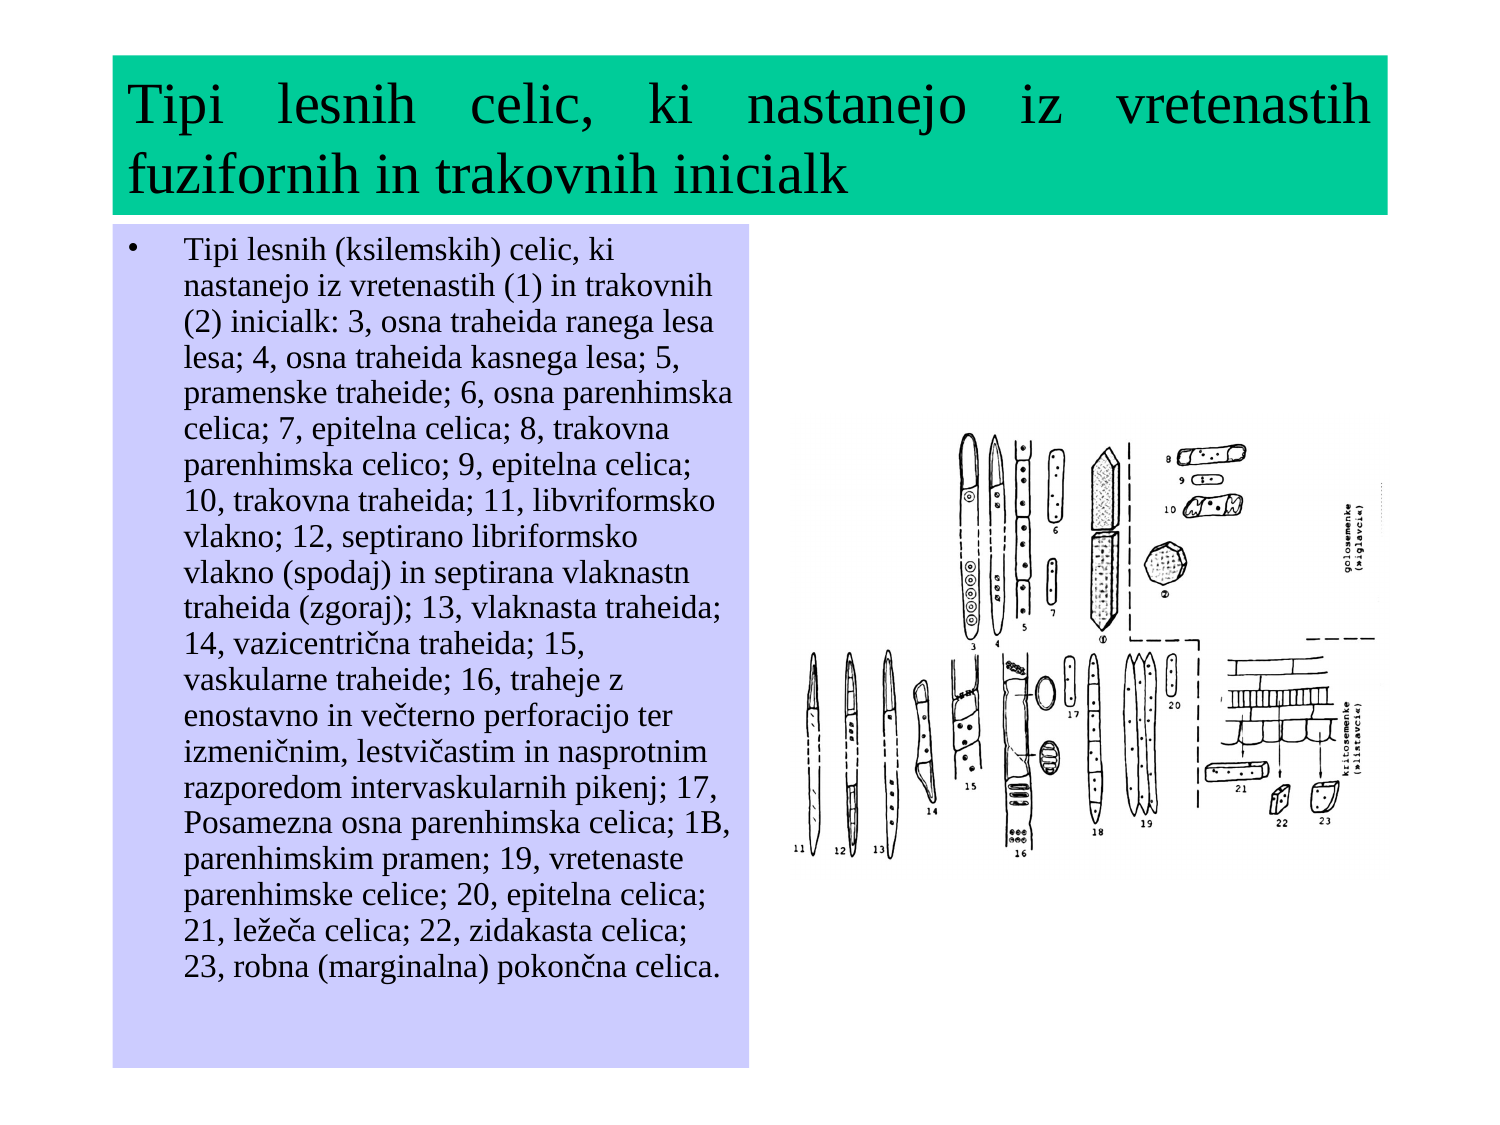

# Tipi lesnih celic, ki nastanejo iz vretenastih fuzifornih in trakovnih inicialk
Tipi lesnih (ksilemskih) celic, ki nastanejo iz vretenastih (1) in trakovnih (2) inicialk: 3, osna traheida ranega lesa lesa; 4, osna traheida kasnega lesa; 5, pramenske traheide; 6, osna parenhimska celica; 7, epitelna celica; 8, trakovna parenhimska celico; 9, epitelna celica; 10, trakovna traheida; 11, libvriformsko vlakno; 12, septirano libriformsko vlakno (spodaj) in septirana vlaknastn traheida (zgoraj); 13, vlaknasta traheida; 14, vazicentrična traheida; 15, vaskularne traheide; 16, traheje z enostavno in večterno perforacijo ter izmeničnim, lestvičastim in nasprotnim razporedom intervaskularnih pikenj; 17, Posamezna osna parenhimska celica; 1B, parenhimskim pramen; 19, vretenaste parenhimske celice; 20, epitelna celica; 21, ležeča celica; 22, zidakasta celica; 23, robna (marginalna) pokončna celica.